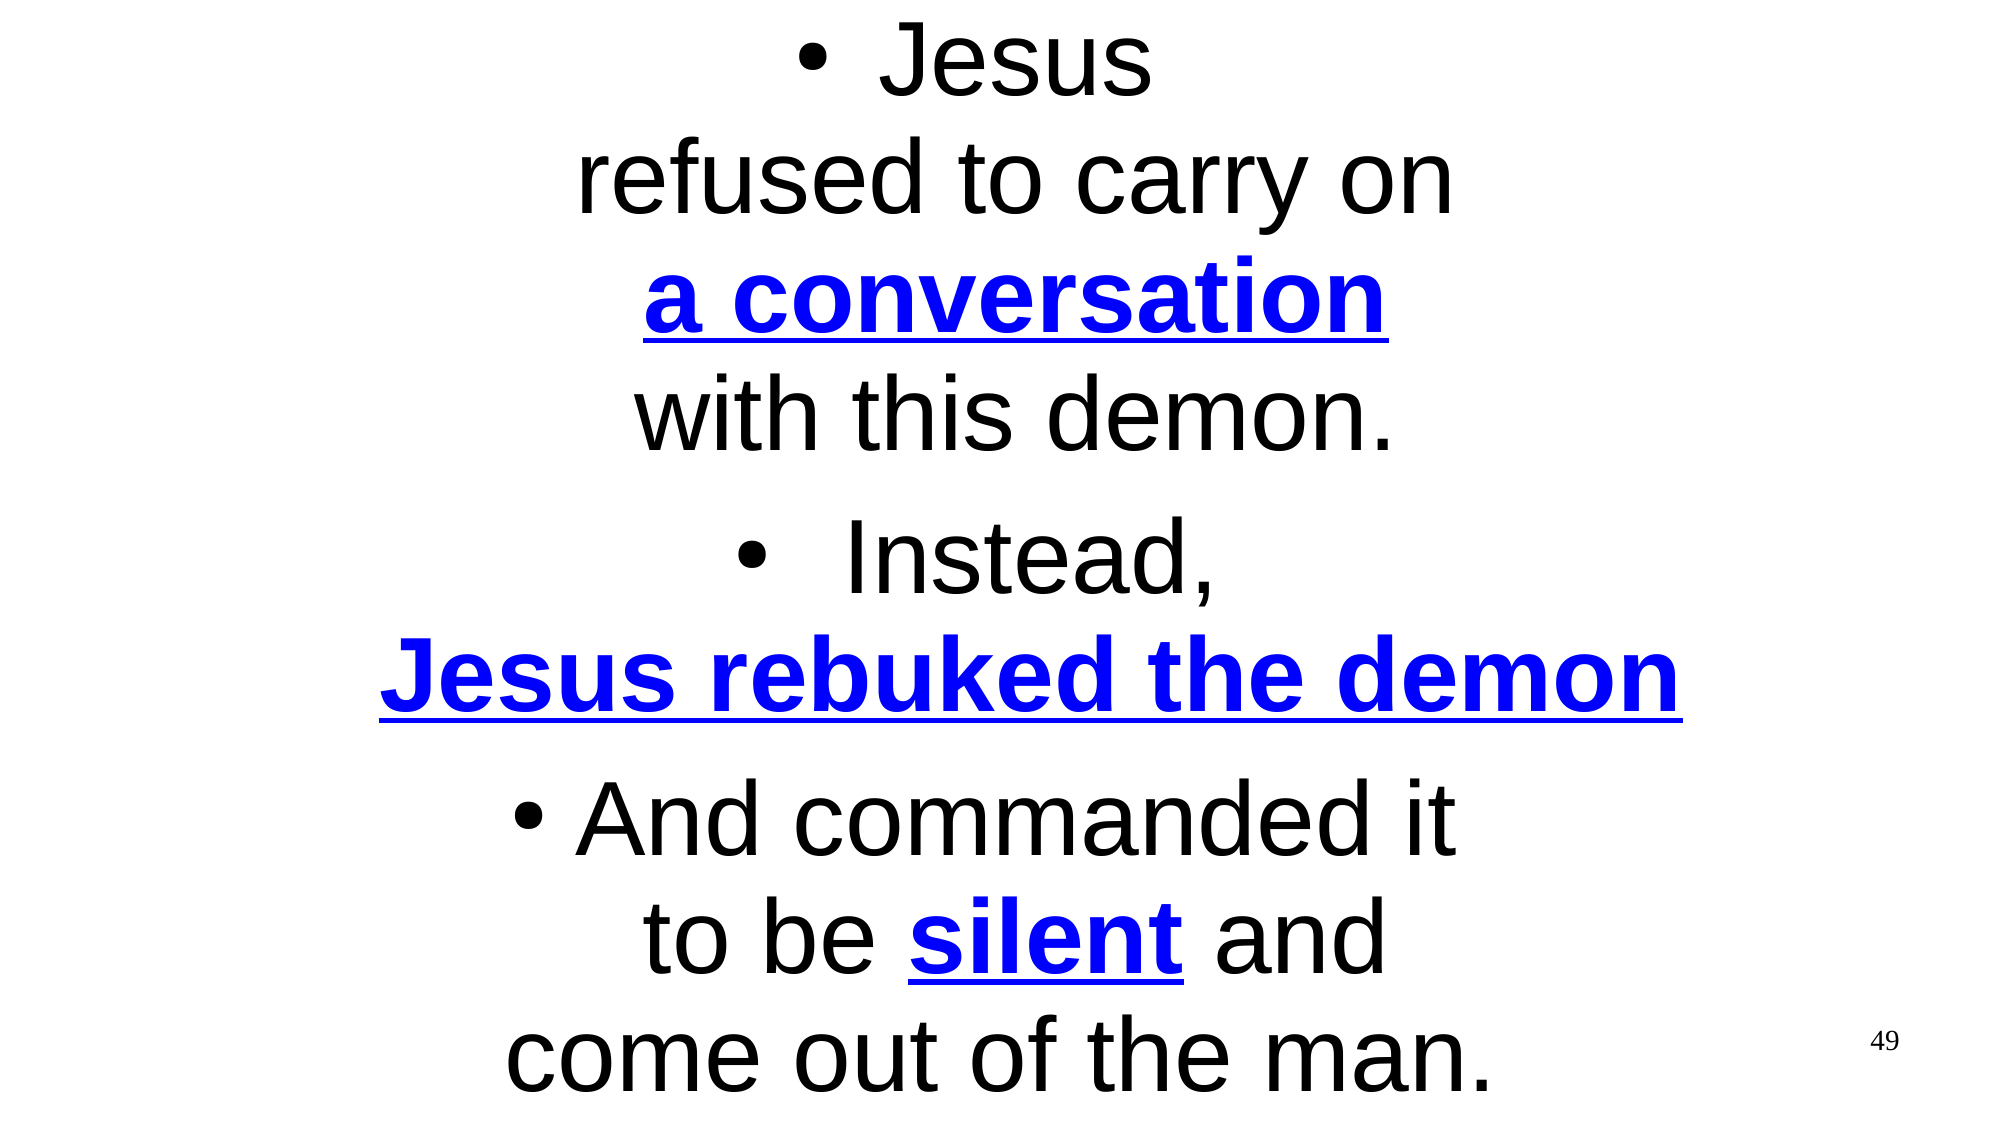

# Jesus refused to carry on a conversation with this demon.
 Instead,
Jesus rebuked the demon
And commanded it
to be silent and
come out of the man.
49